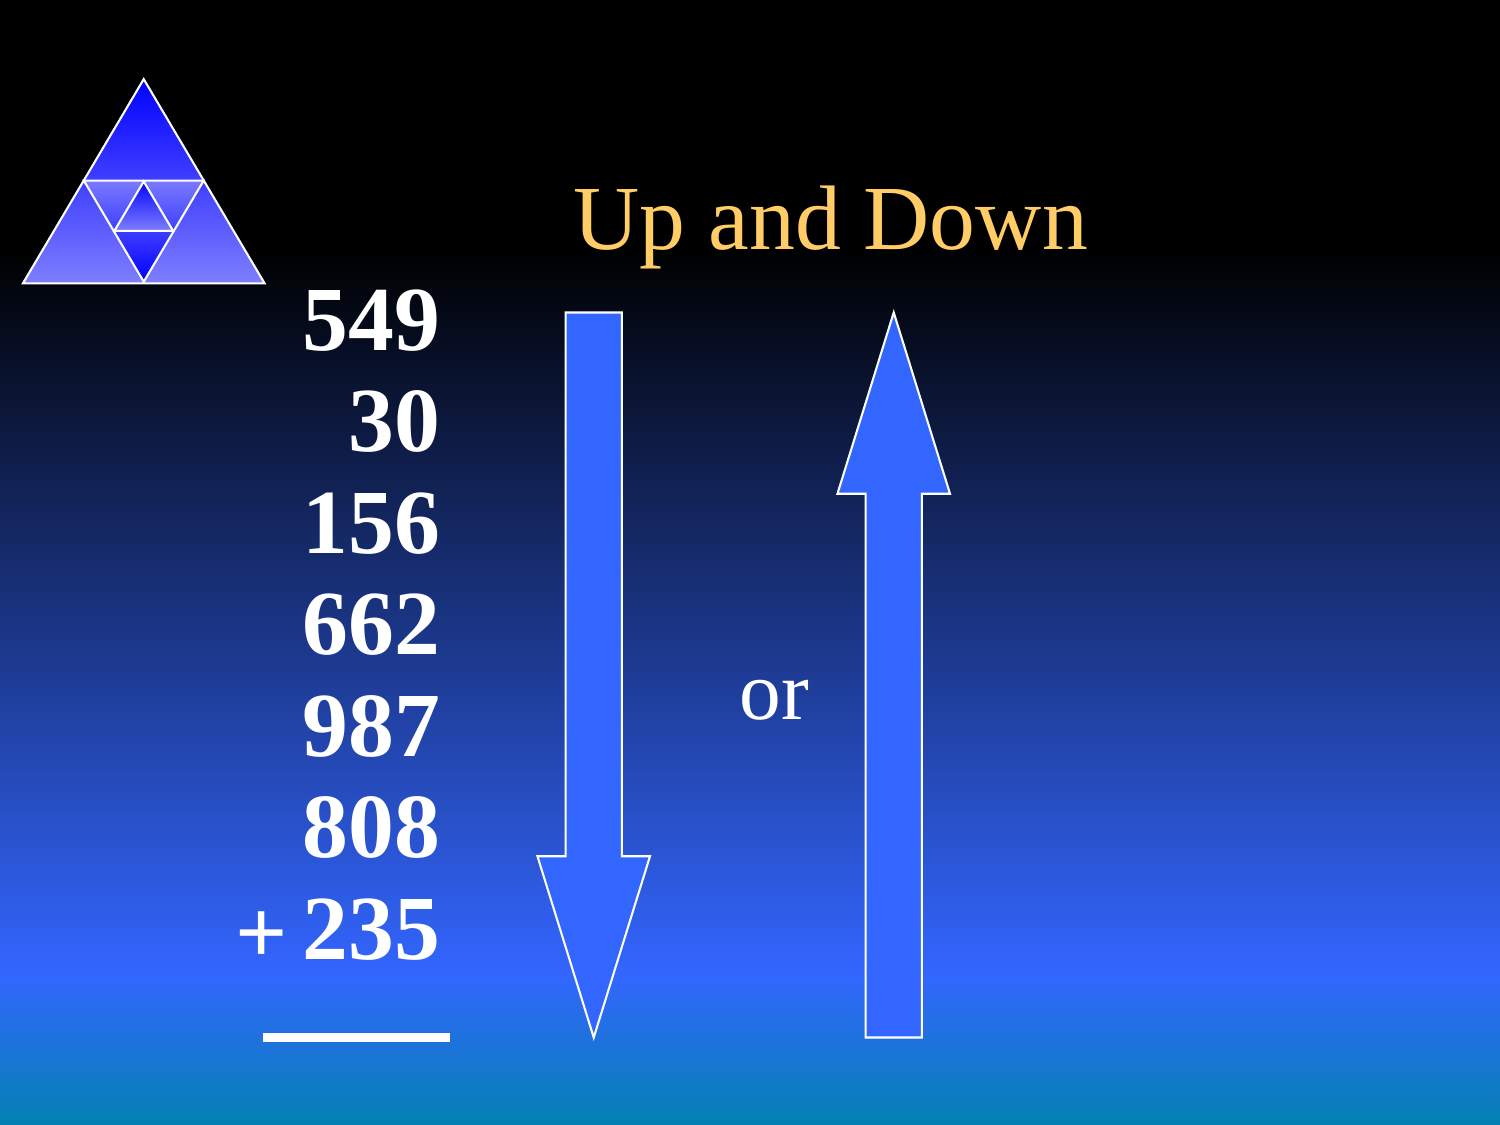

# Up and Down
549
 30
156
662
987
808
235
or
+